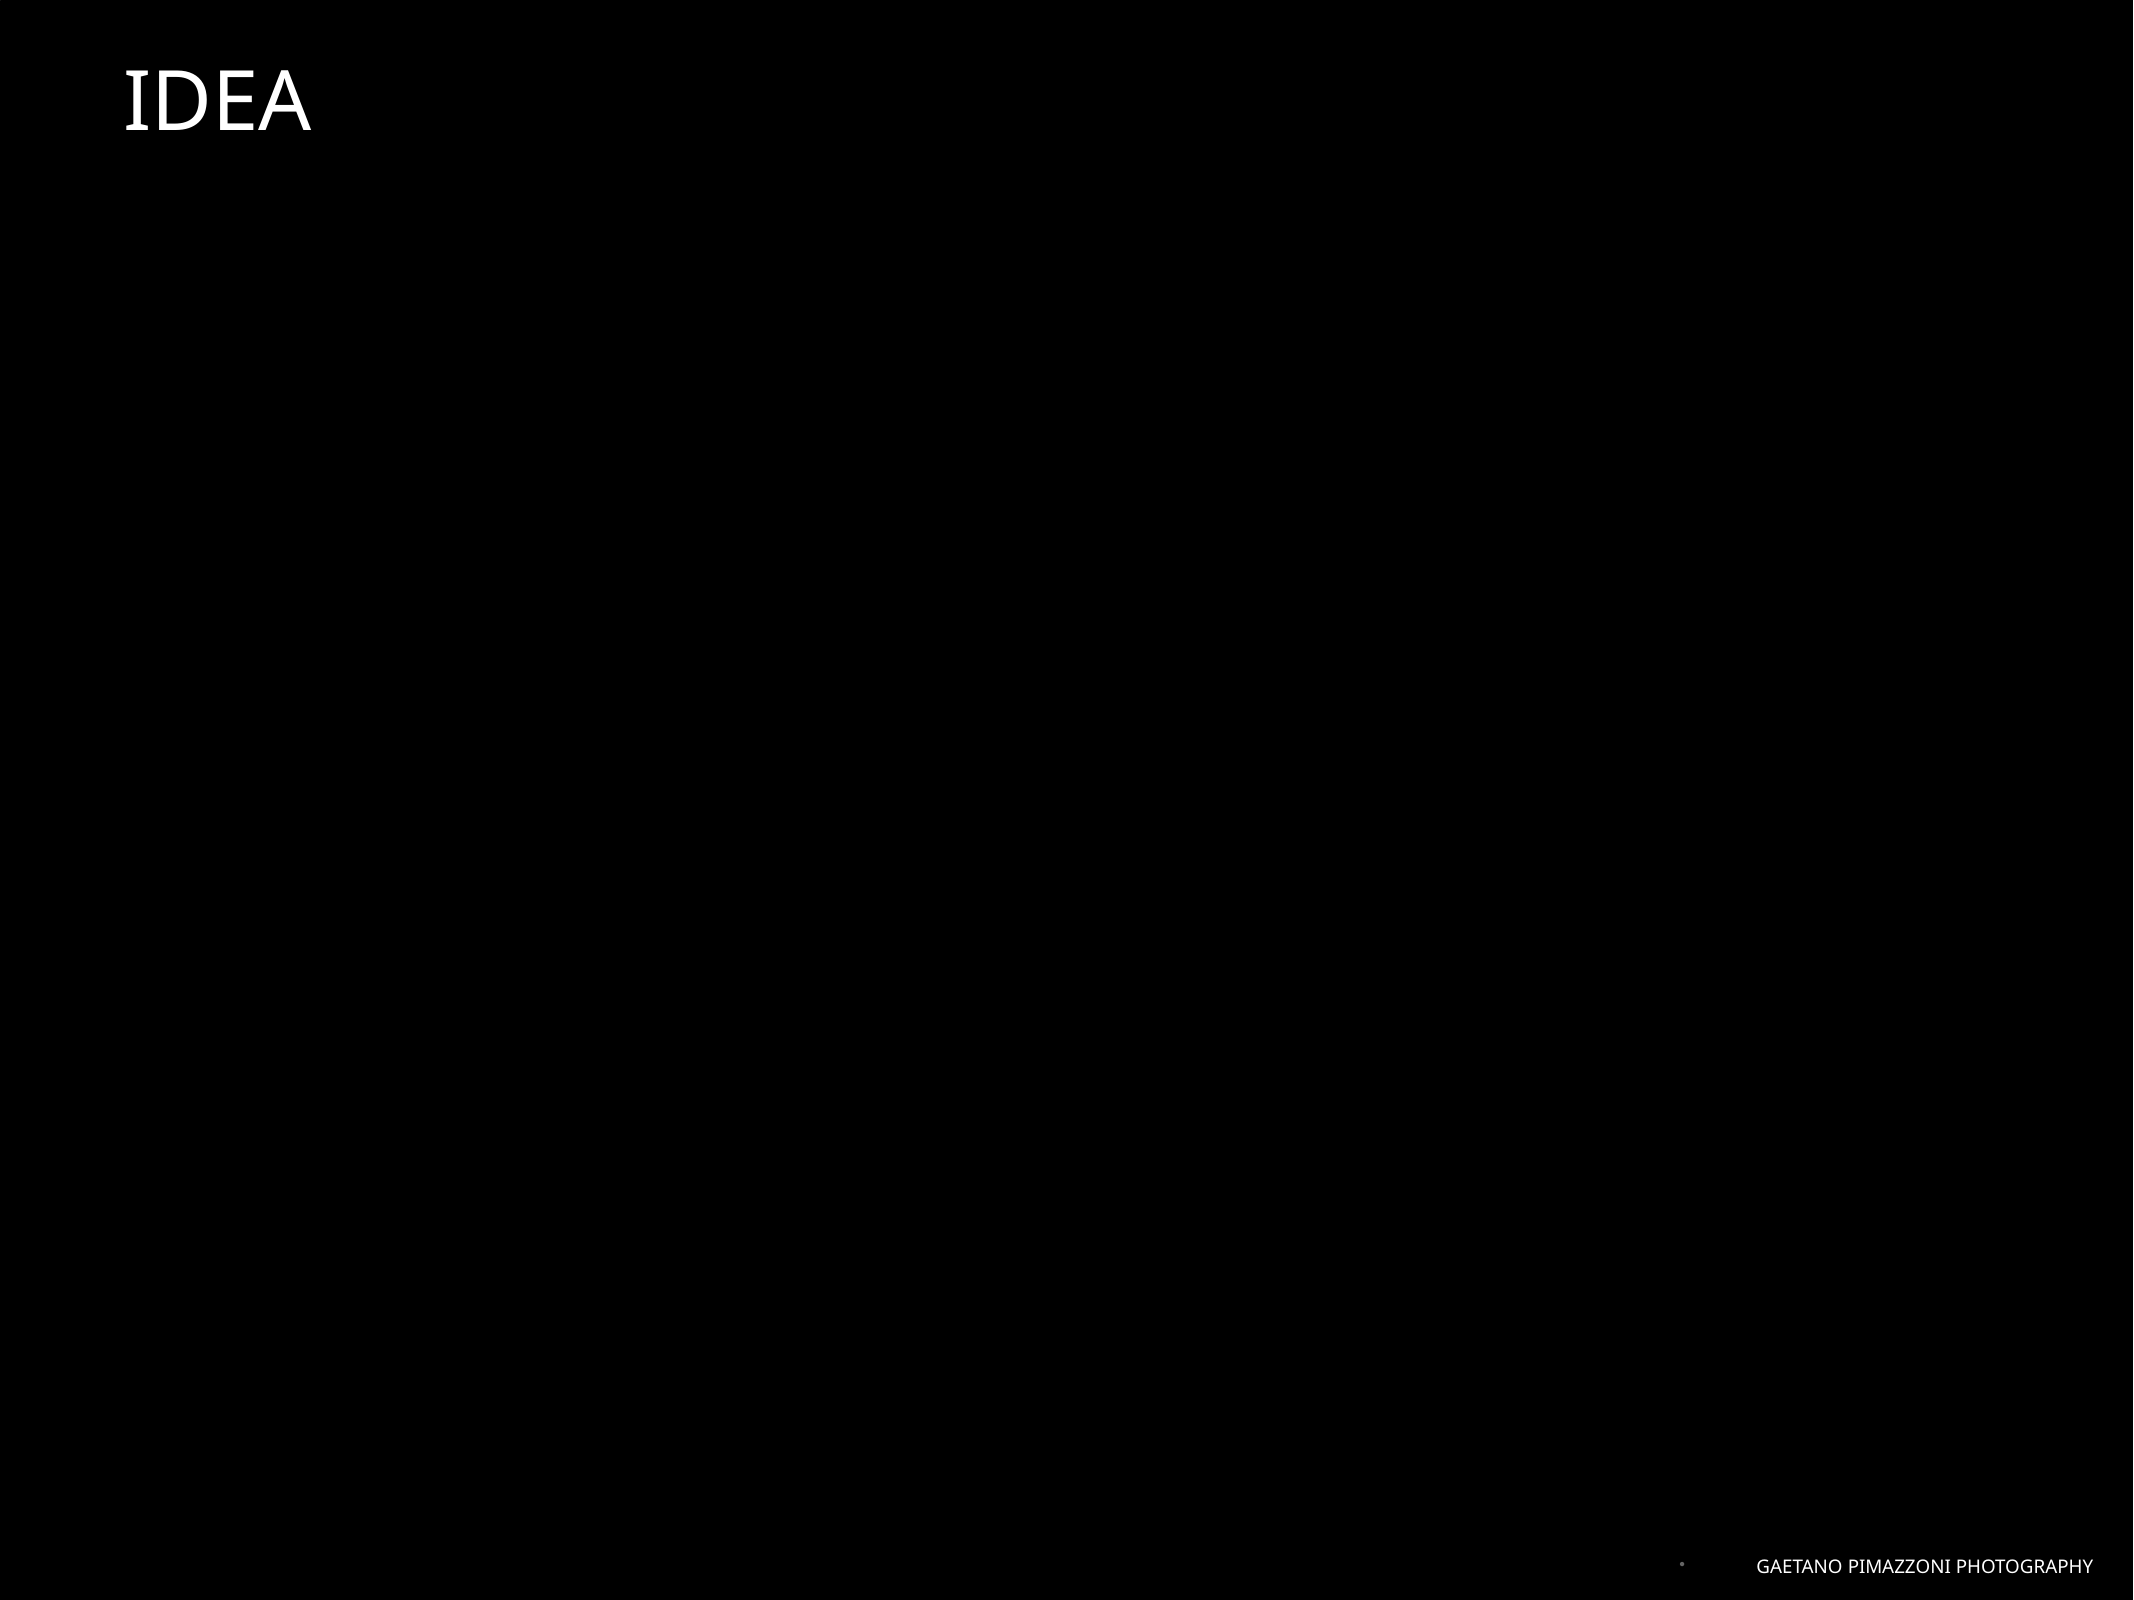

# IDEA
Every creative process starts with an idea.
But what is an idea?
An idea is a spark that light the fire. It’s the question and we have to find the answers.
Sometimes we see the question and the answers, we see the photograph!
Sometimes we see the question but not the answers.
But the main point is to learn to see and so to be able to see the question.
GAETANO PIMAZZONI PHOTOGRAPHY